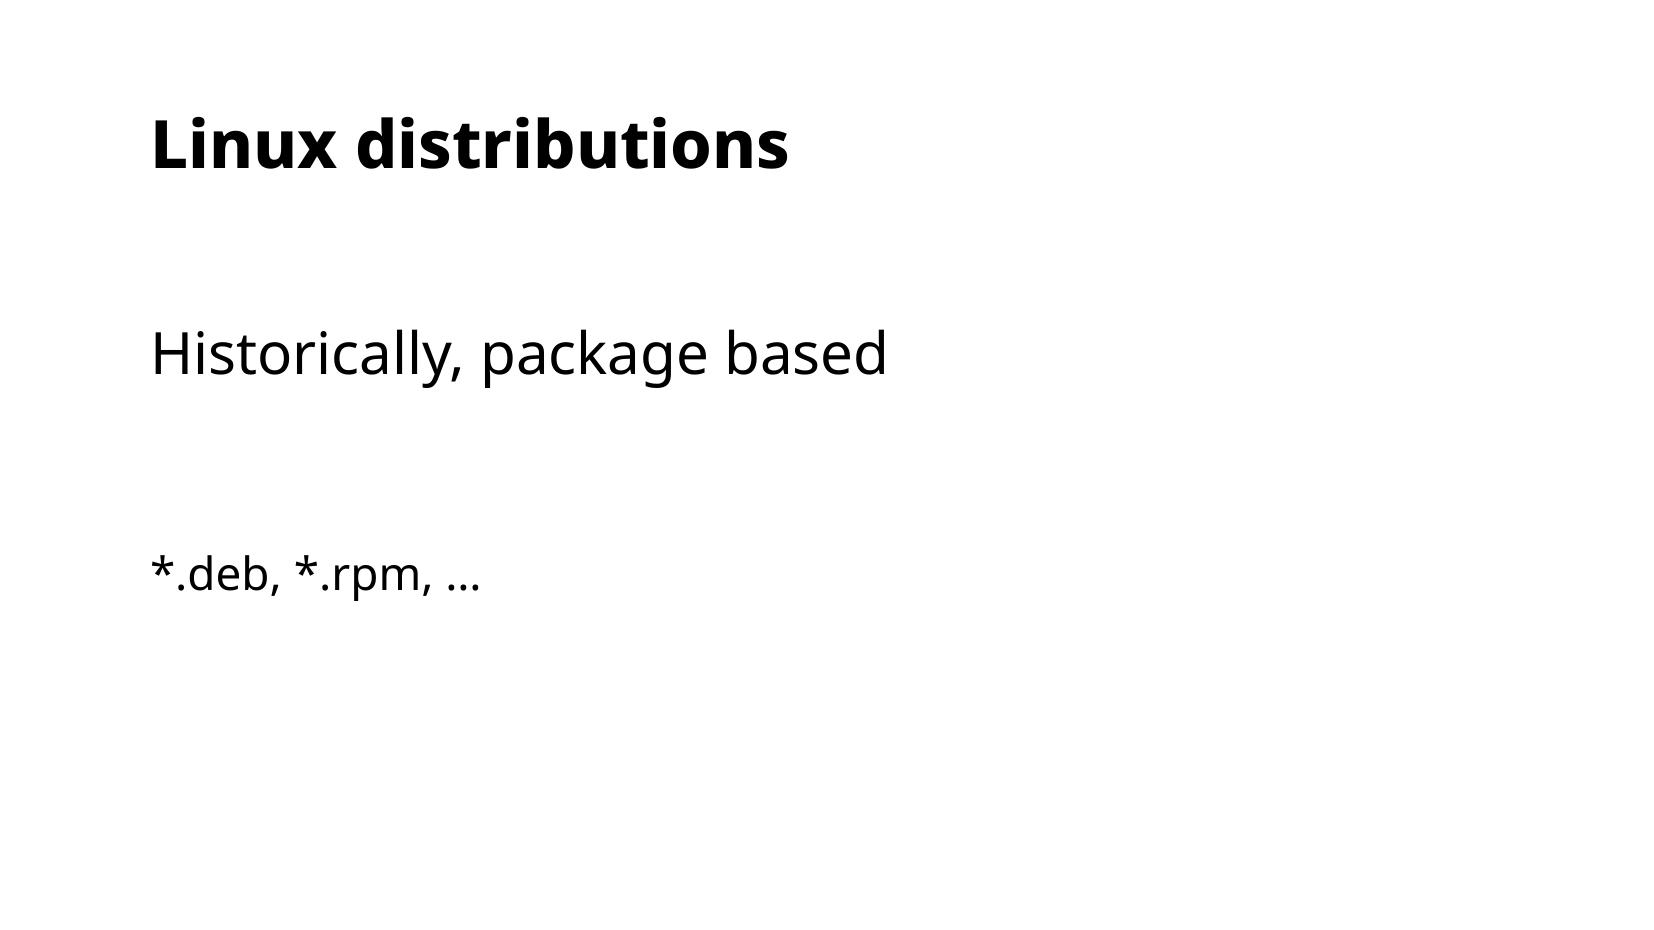

# Linux distributions
Historically, package based
*.deb, *.rpm, …